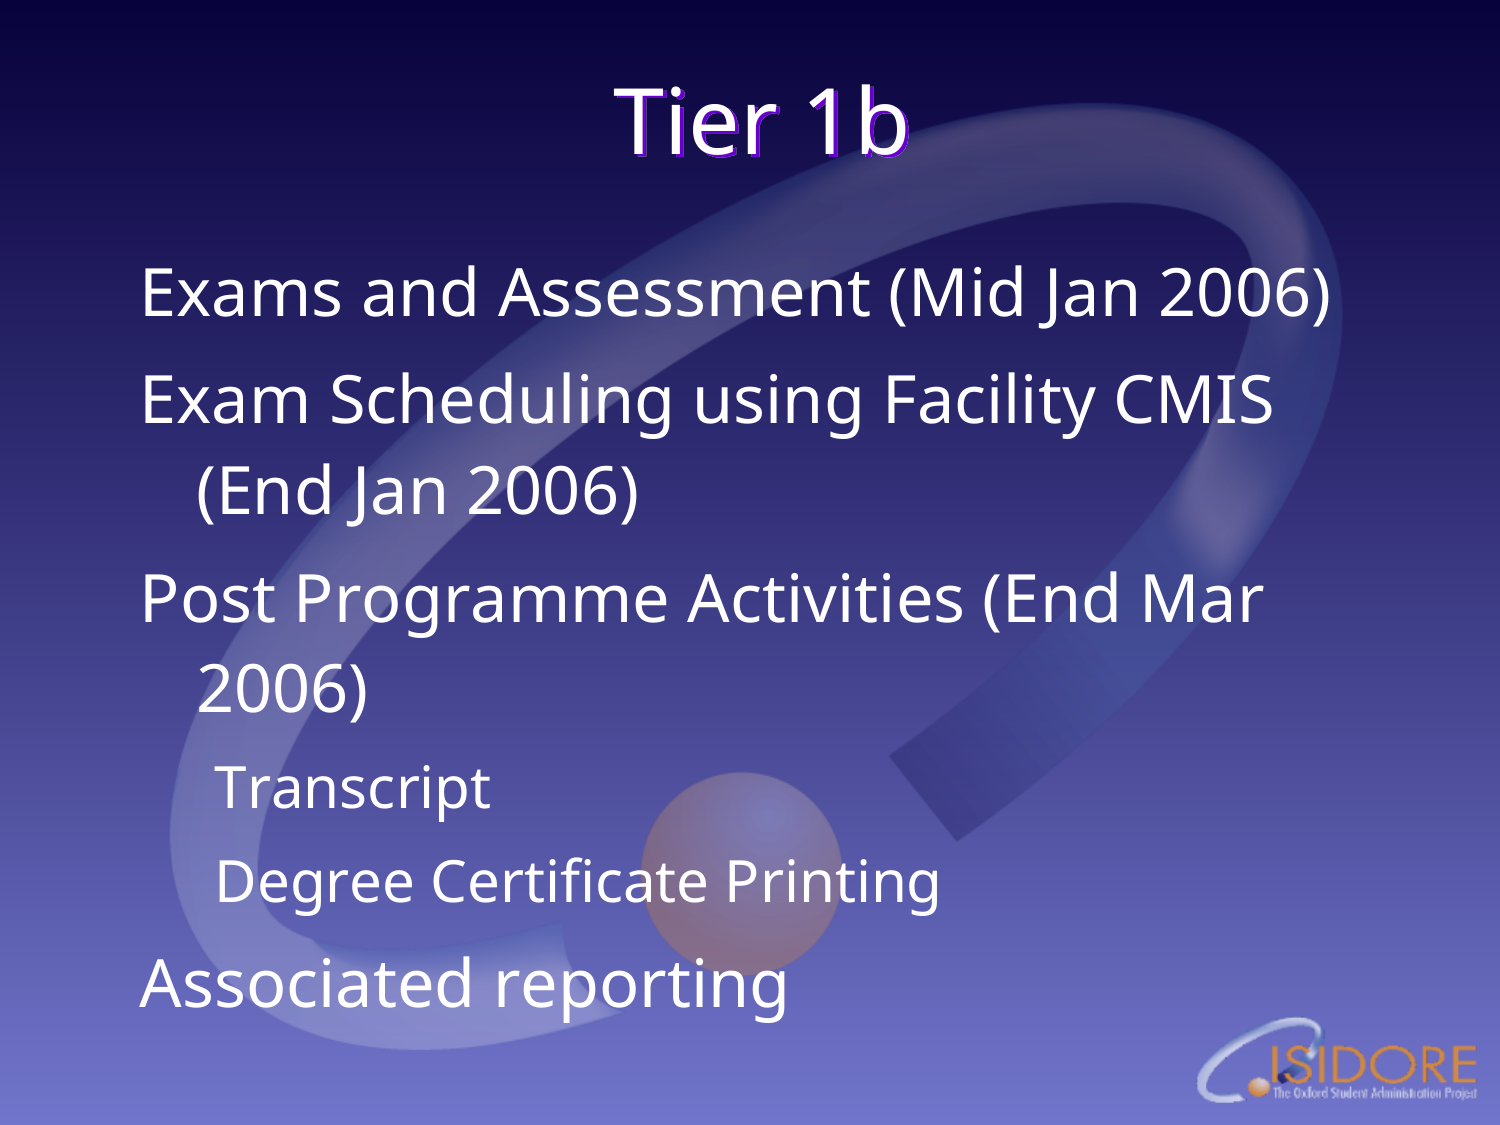

# Tier 1b
Exams and Assessment (Mid Jan 2006)
Exam Scheduling using Facility CMIS (End Jan 2006)
Post Programme Activities (End Mar 2006)
Transcript
Degree Certificate Printing
Associated reporting